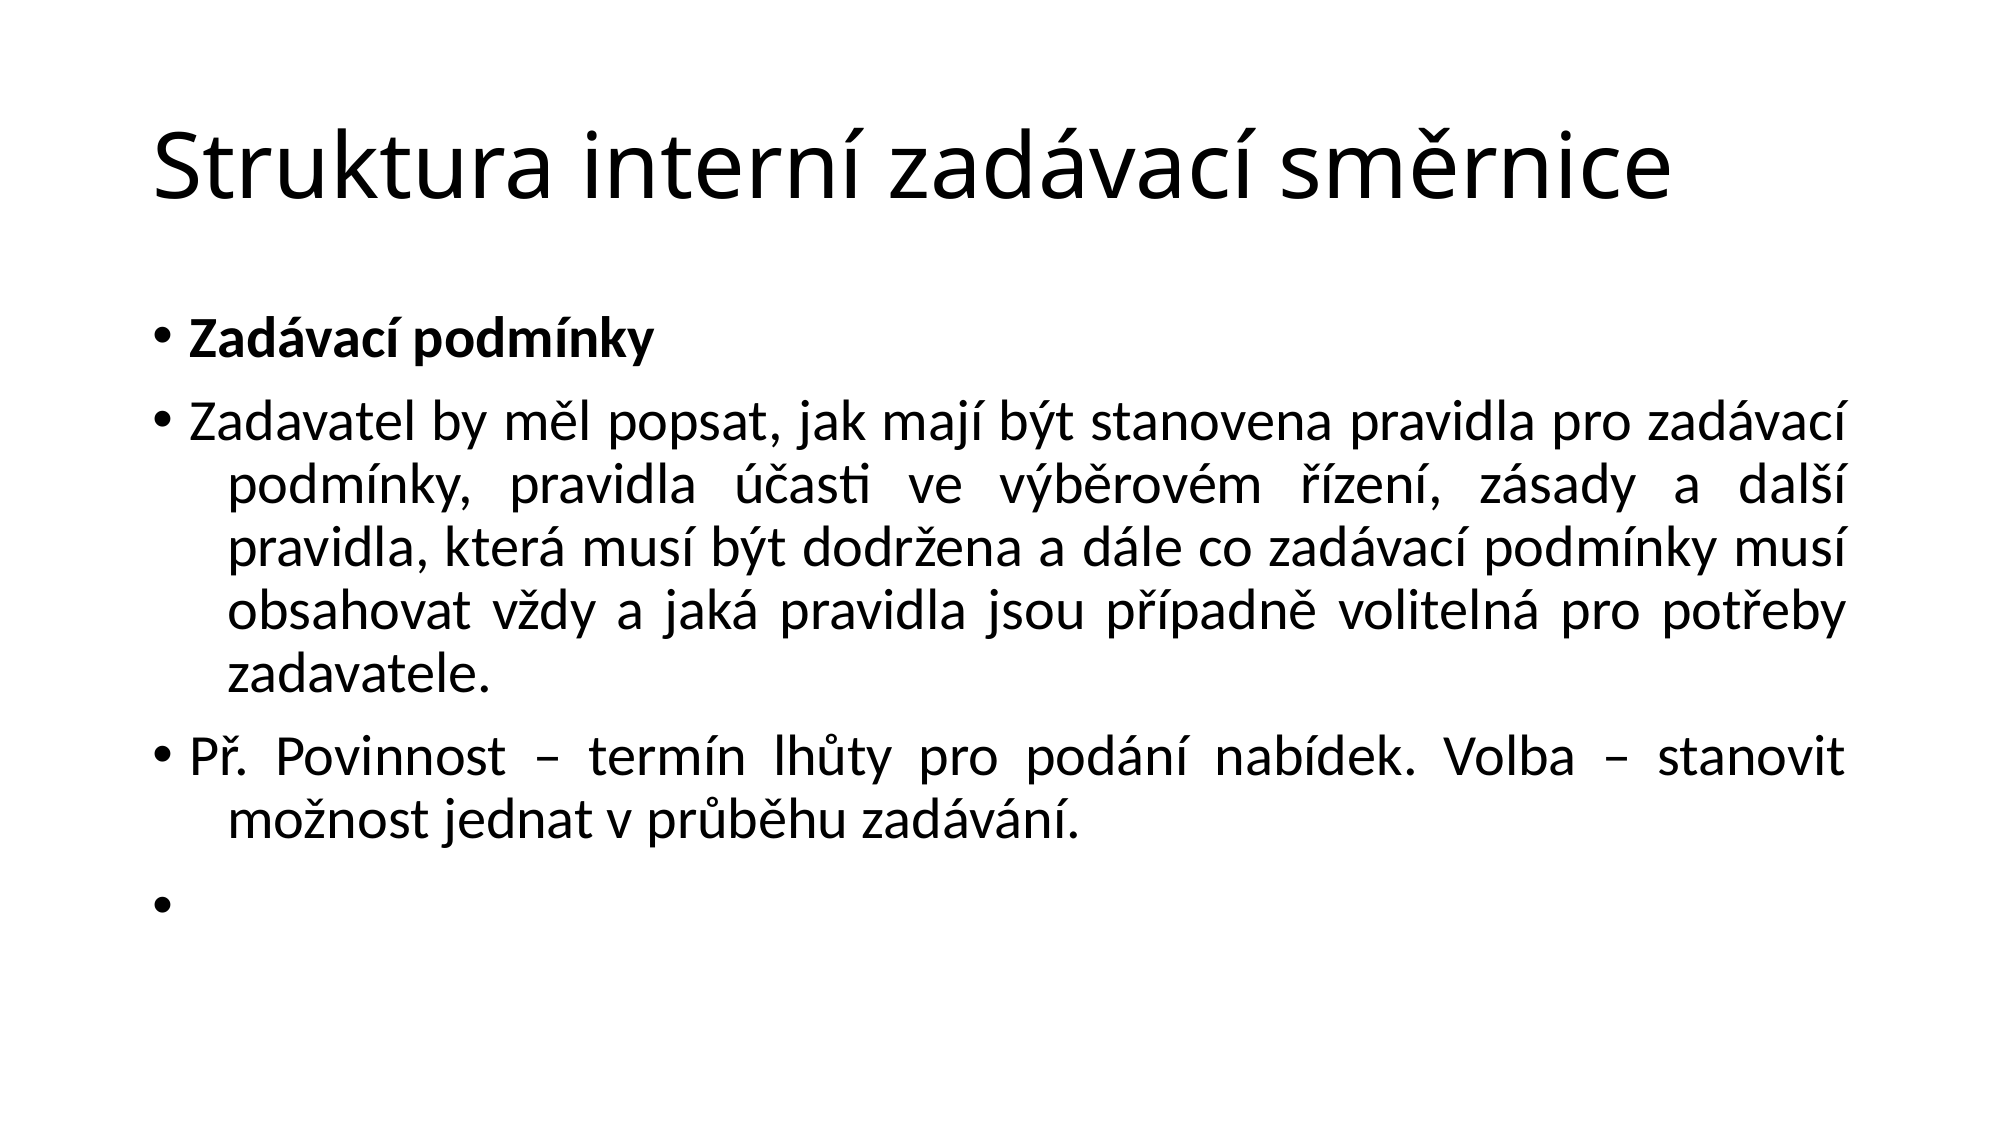

# Struktura interní zadávací směrnice
Zadávací podmínky
Zadavatel by měl popsat, jak mají být stanovena pravidla pro zadávací podmínky, pravidla účasti ve výběrovém řízení, zásady a další pravidla, která musí být dodržena a dále co zadávací podmínky musí obsahovat vždy a jaká pravidla jsou případně volitelná pro potřeby zadavatele.
Př. Povinnost – termín lhůty pro podání nabídek. Volba – stanovit možnost jednat v průběhu zadávání.